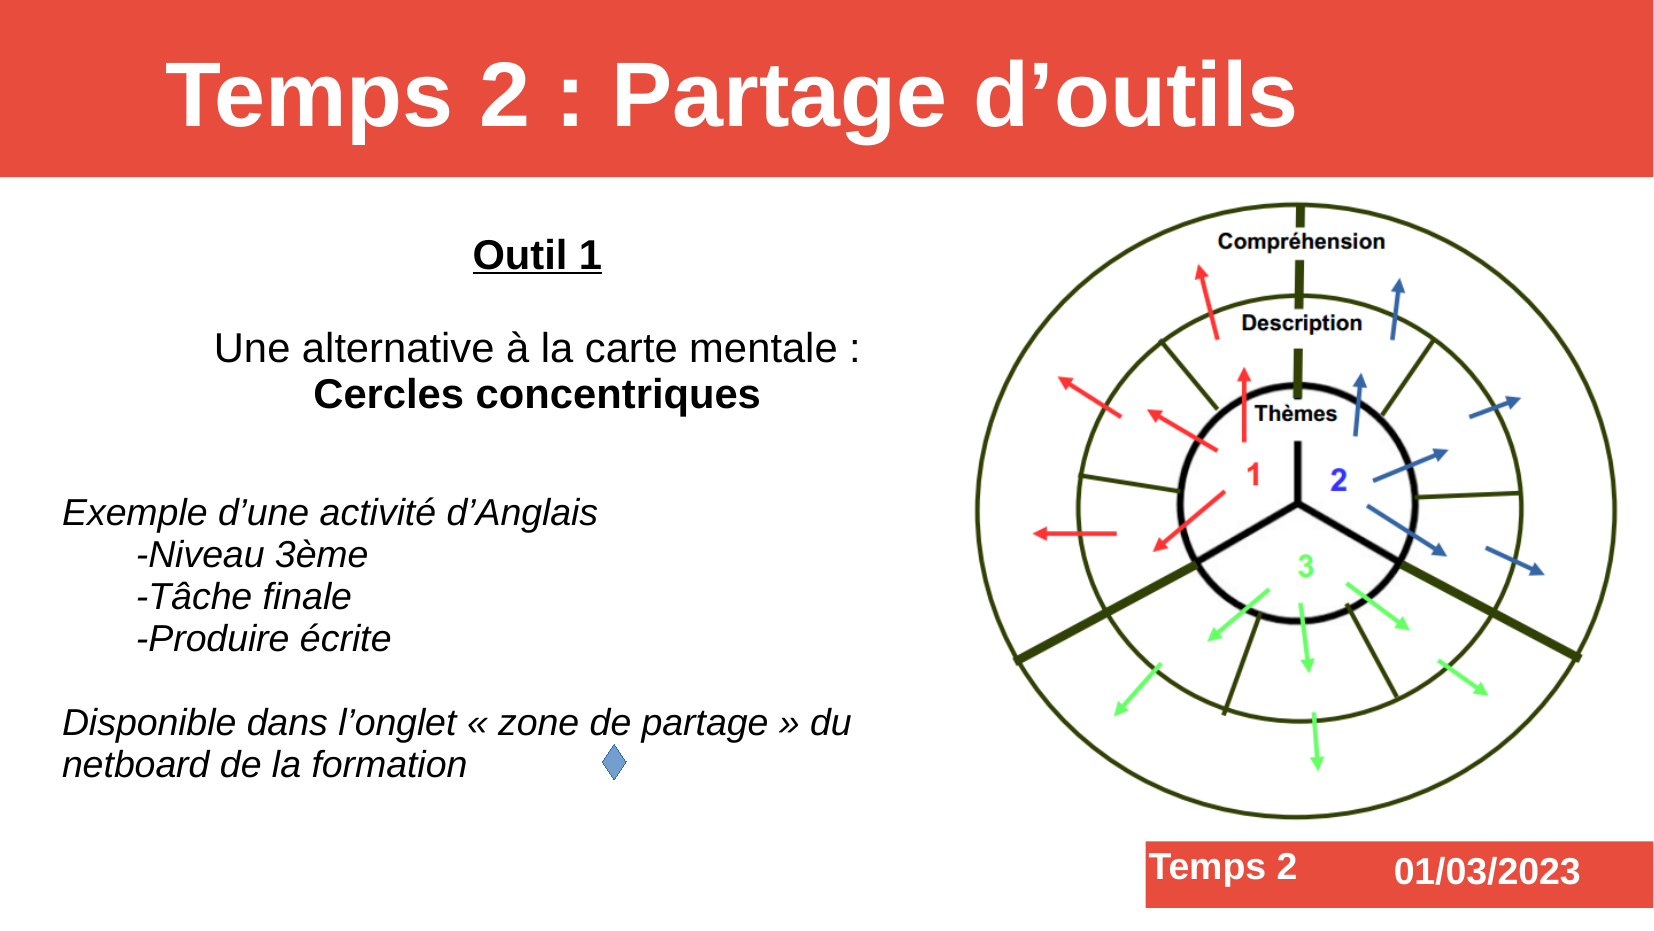

# Temps 2 : Partage d’outils
Outil 1
Une alternative à la carte mentale :
Cercles concentriques
Exemple d’une activité d’Anglais
	-Niveau 3ème
	-Tâche finale
	-Produire écrite
Disponible dans l’onglet « zone de partage » du netboard de la formation
Temps 2